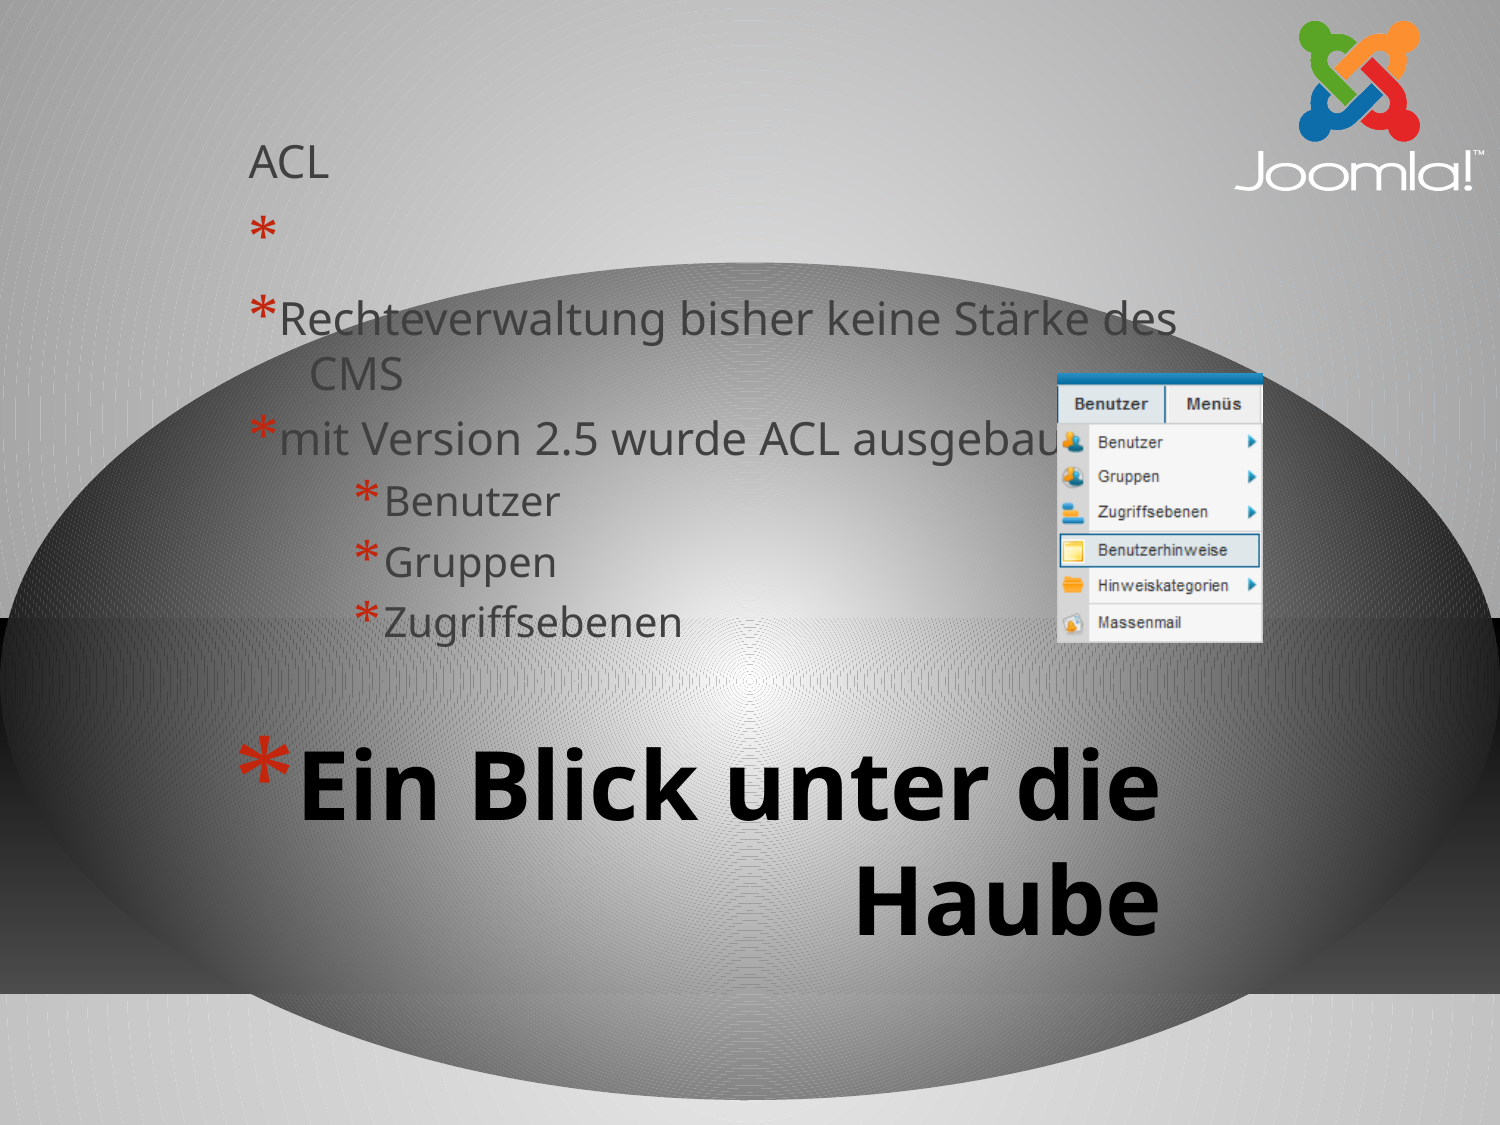

ACL
Rechteverwaltung bisher keine Stärke des CMS
mit Version 2.5 wurde ACL ausgebaut
Benutzer
Gruppen
Zugriffsebenen
# Ein Blick unter die Haube